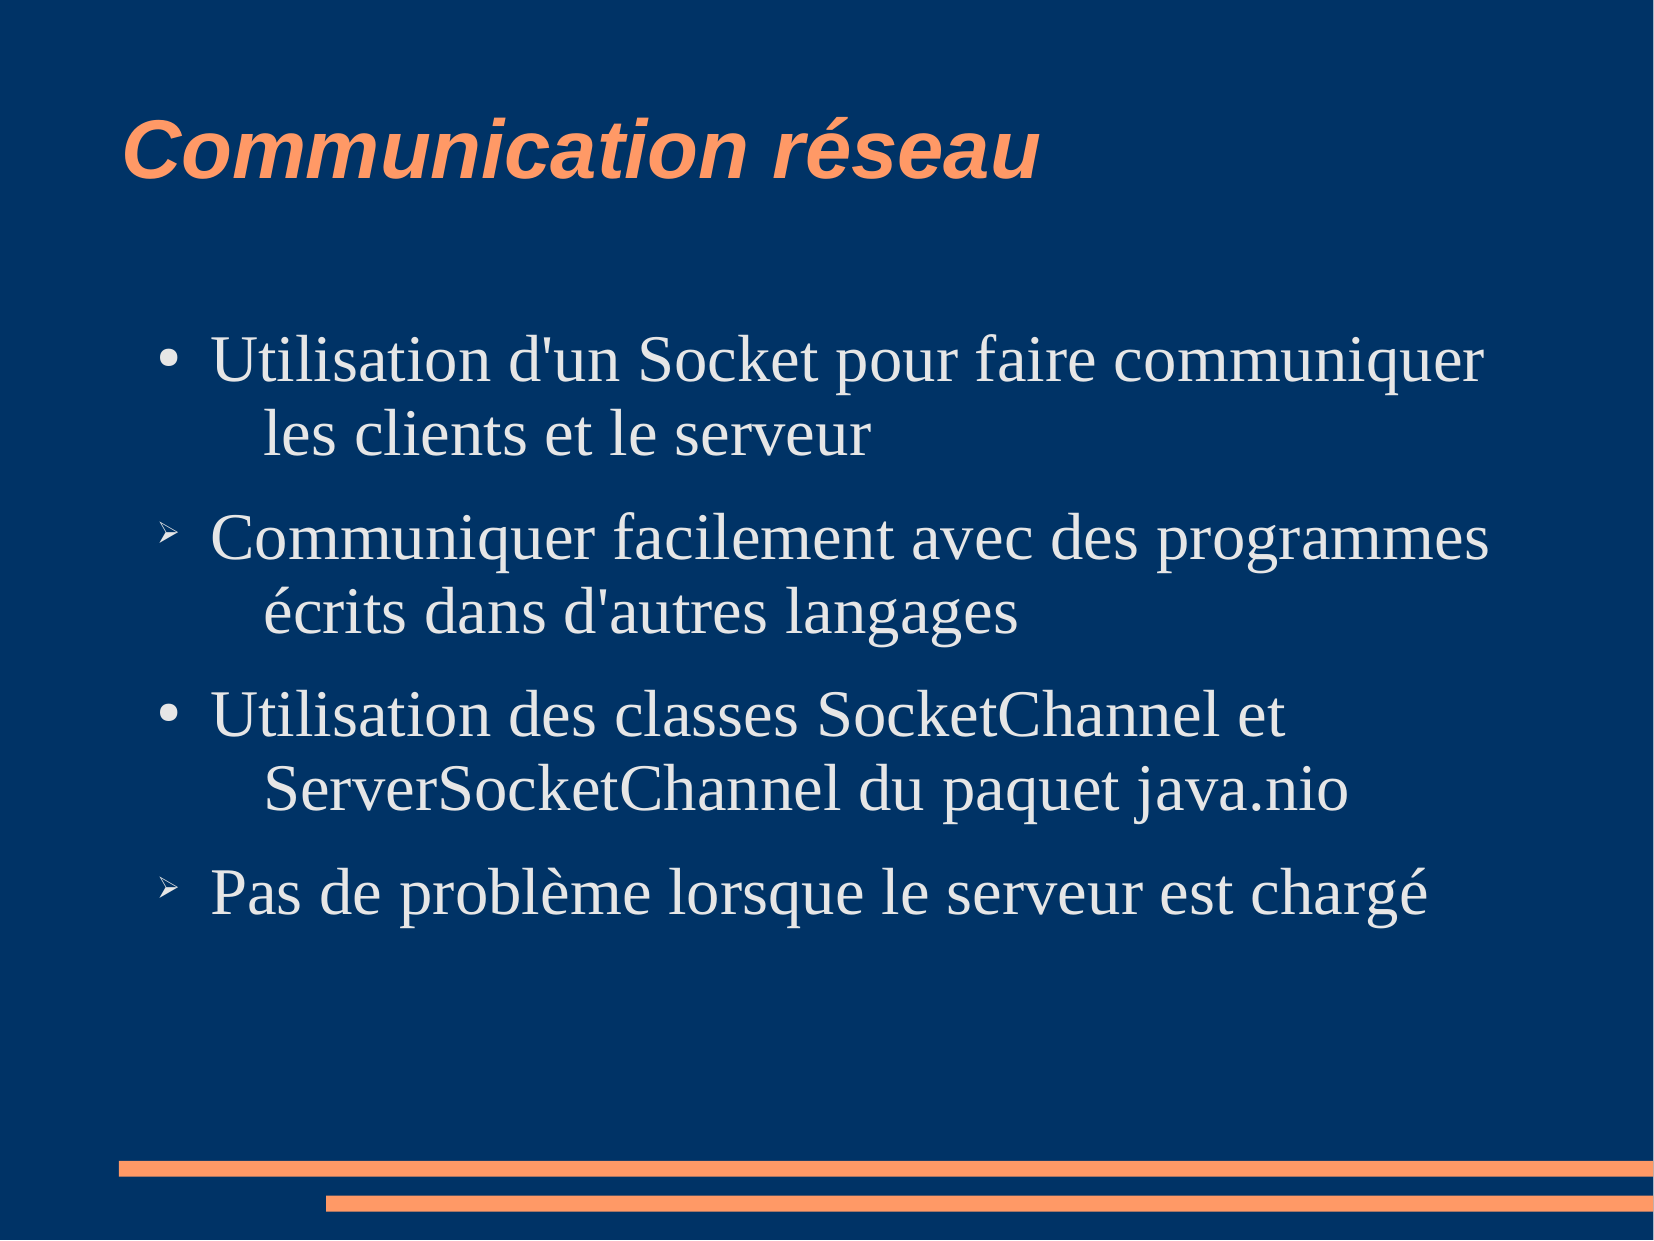

# Communication réseau
Utilisation d'un Socket pour faire communiquer les clients et le serveur
Communiquer facilement avec des programmes écrits dans d'autres langages
Utilisation des classes SocketChannel et ServerSocketChannel du paquet java.nio
Pas de problème lorsque le serveur est chargé